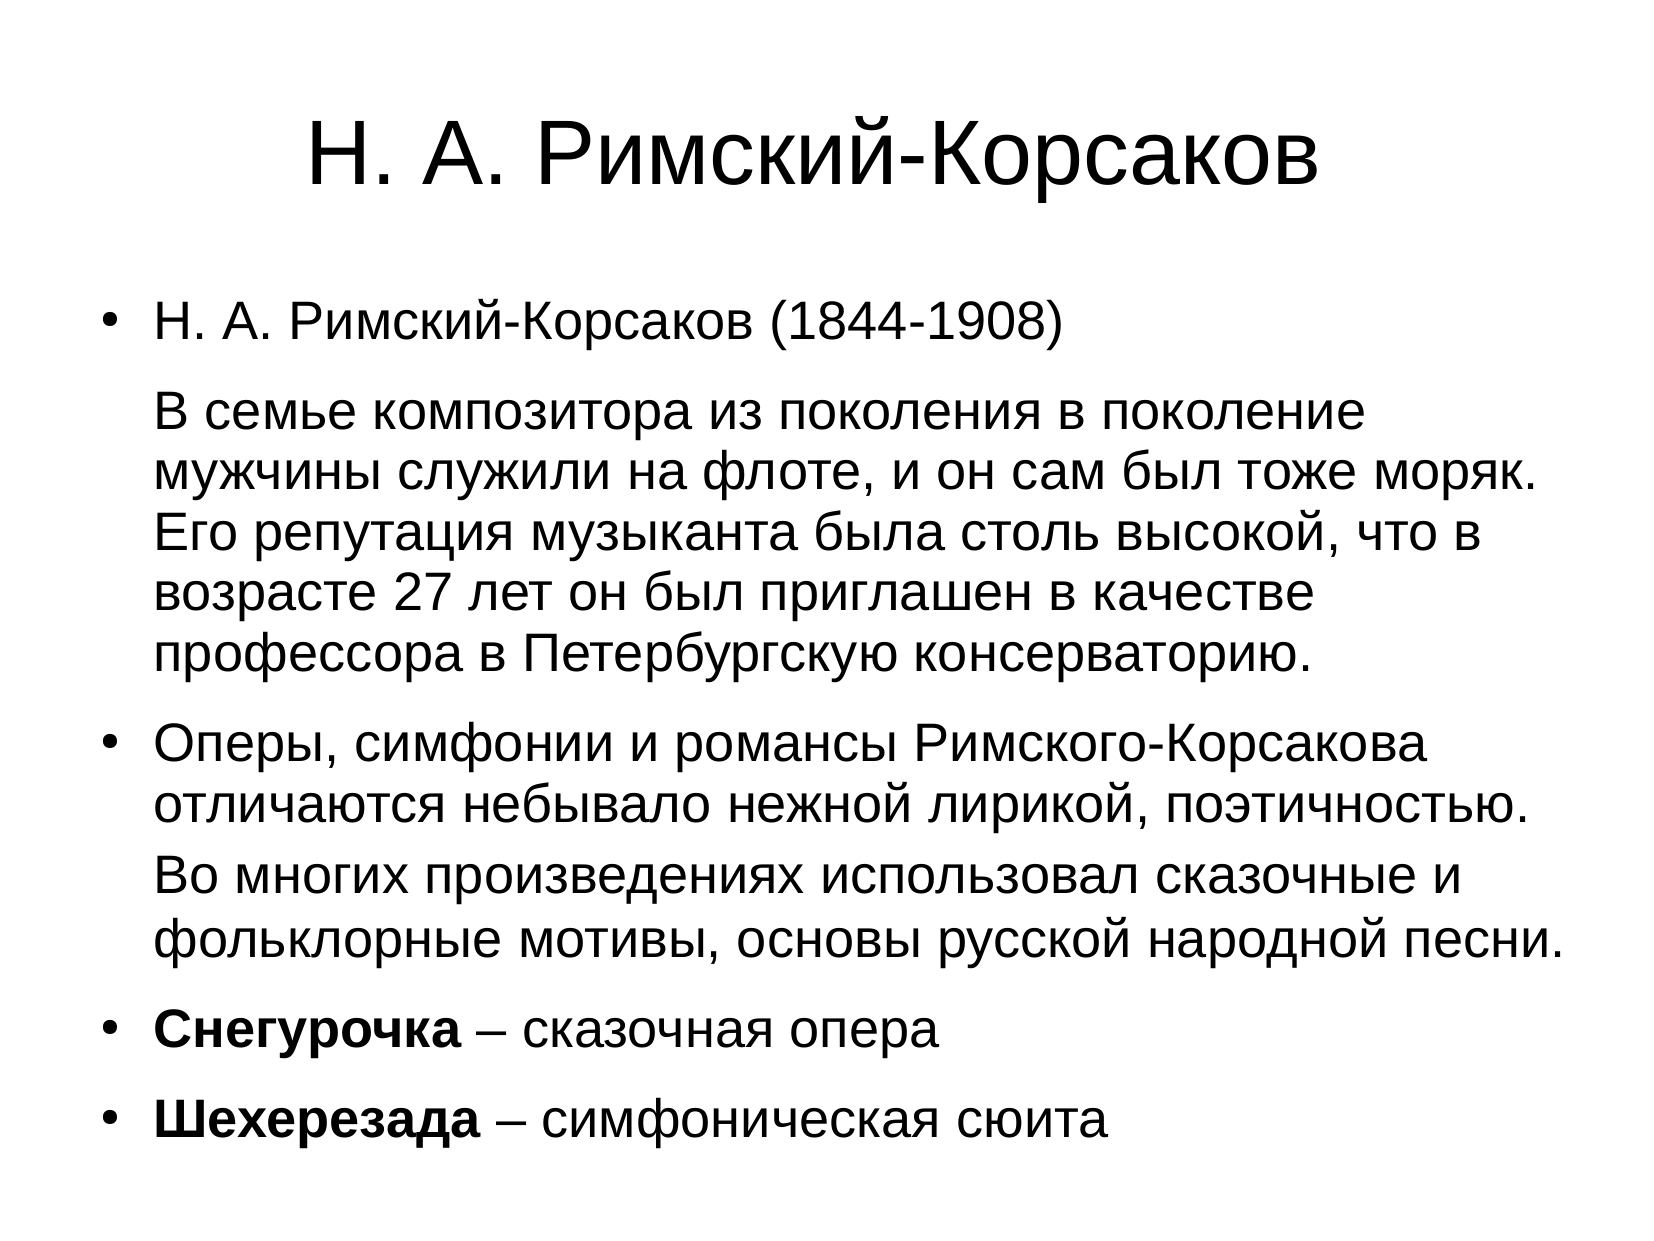

# H. А. Римский-Корсаков
H. А. Римский-Корсаков (1844-1908)
В семье композитора из поколения в поколение мужчины служили на флоте, и он сам был тоже моряк. Его репутация музыканта была столь высокой, что в возрасте 27 лет он был приглашен в качестве профессора в Петербургскую консерваторию.
Оперы, симфонии и романсы Римского-Корсакова отличаются небывало нежной лирикой, поэтичностью. Во многих произведениях использовал сказочные и фольклорные мотивы, основы русской народной песни.
Снегурочка – сказочная опера
Шехерезада – симфоническая сюита